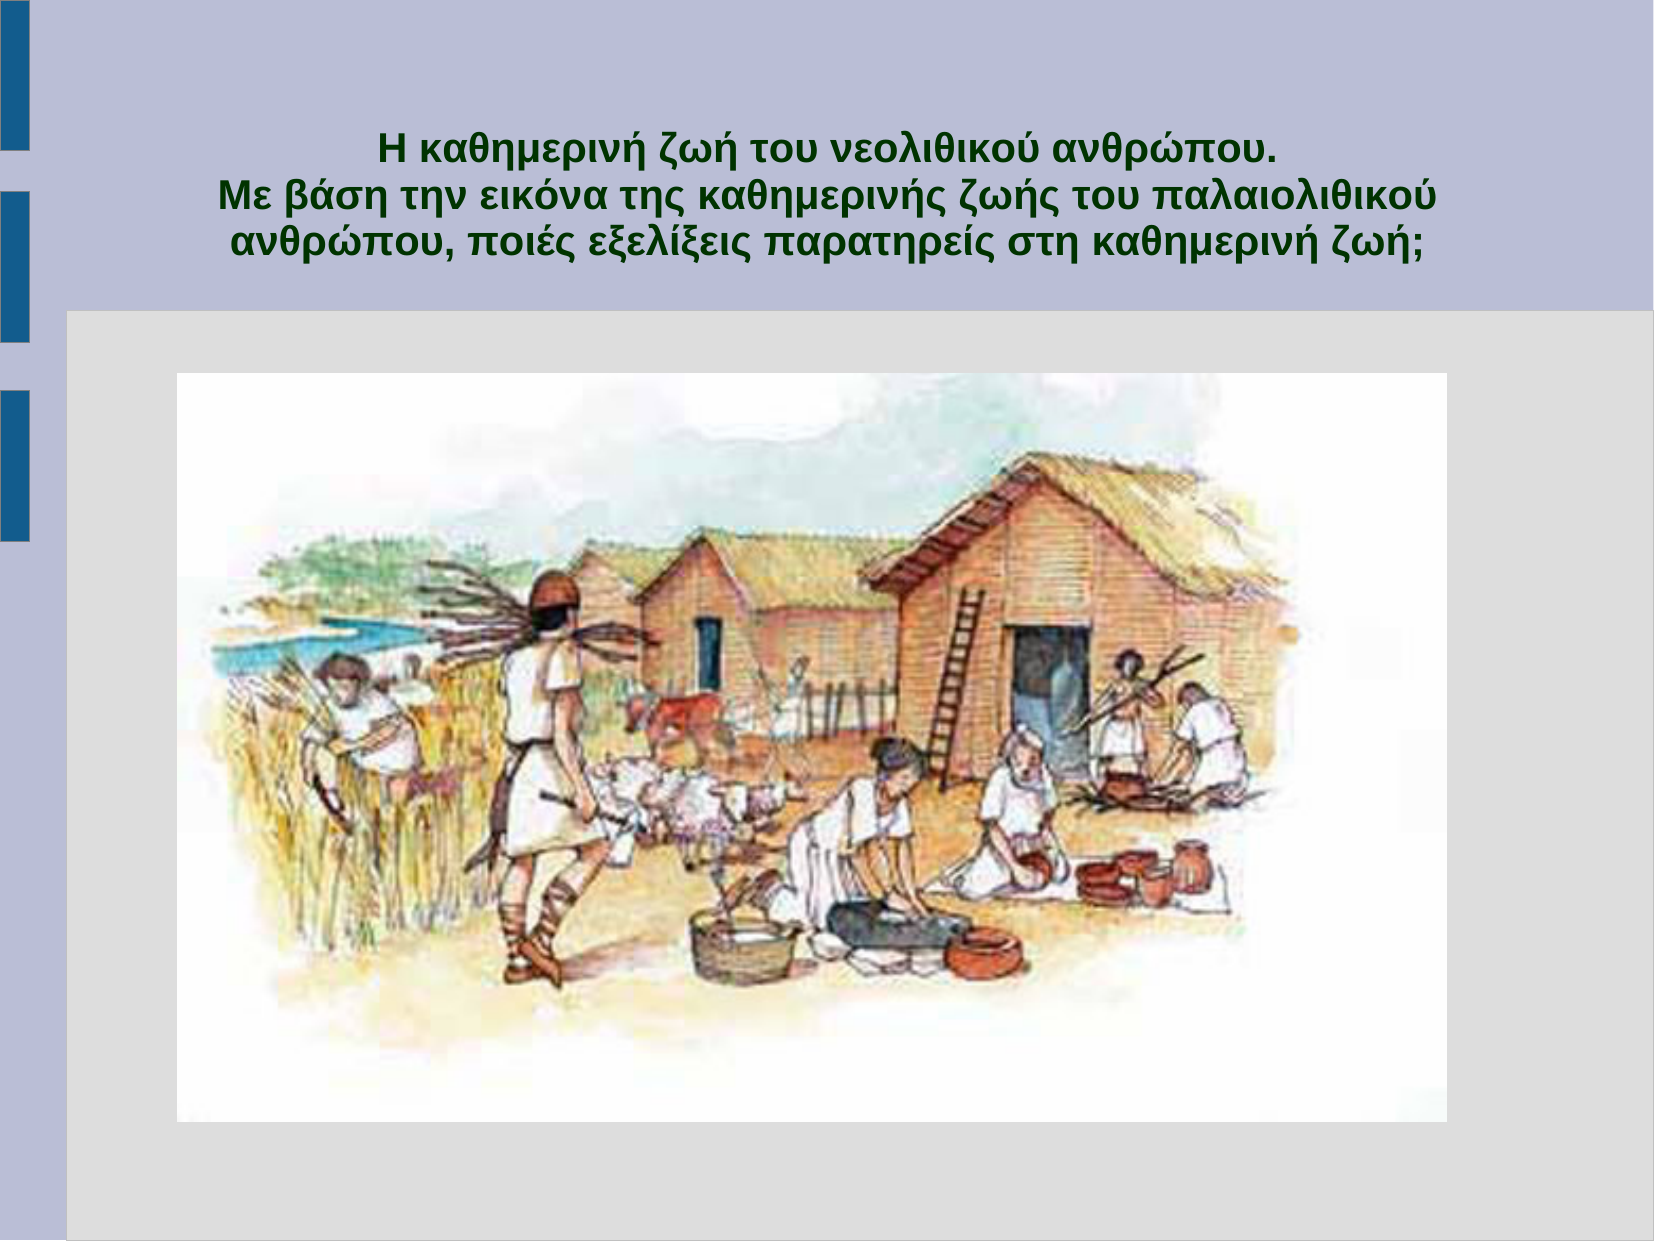

# Η καθημερινή ζωή του νεολιθικού ανθρώπου. Με βάση την εικόνα της καθημερινής ζωής του παλαιολιθικού ανθρώπου, ποιές εξελίξεις παρατηρείς στη καθημερινή ζωή;